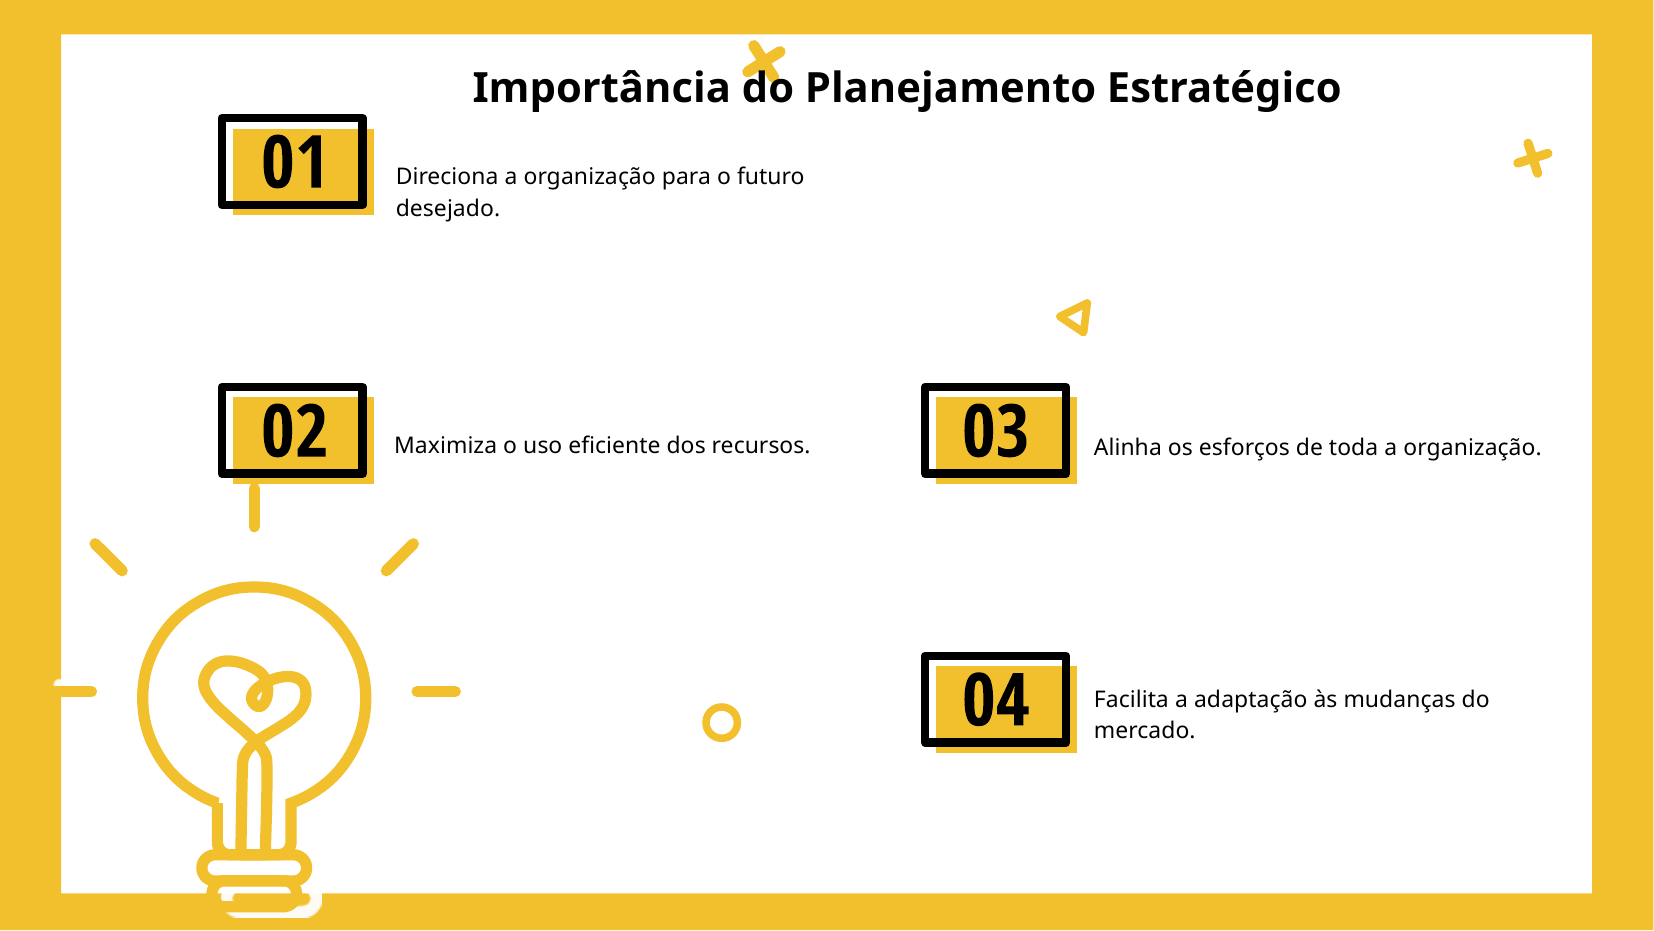

Importância do Planejamento Estratégico
Direciona a organização para o futuro desejado.
Maximiza o uso eficiente dos recursos.
Alinha os esforços de toda a organização.
Facilita a adaptação às mudanças do mercado.